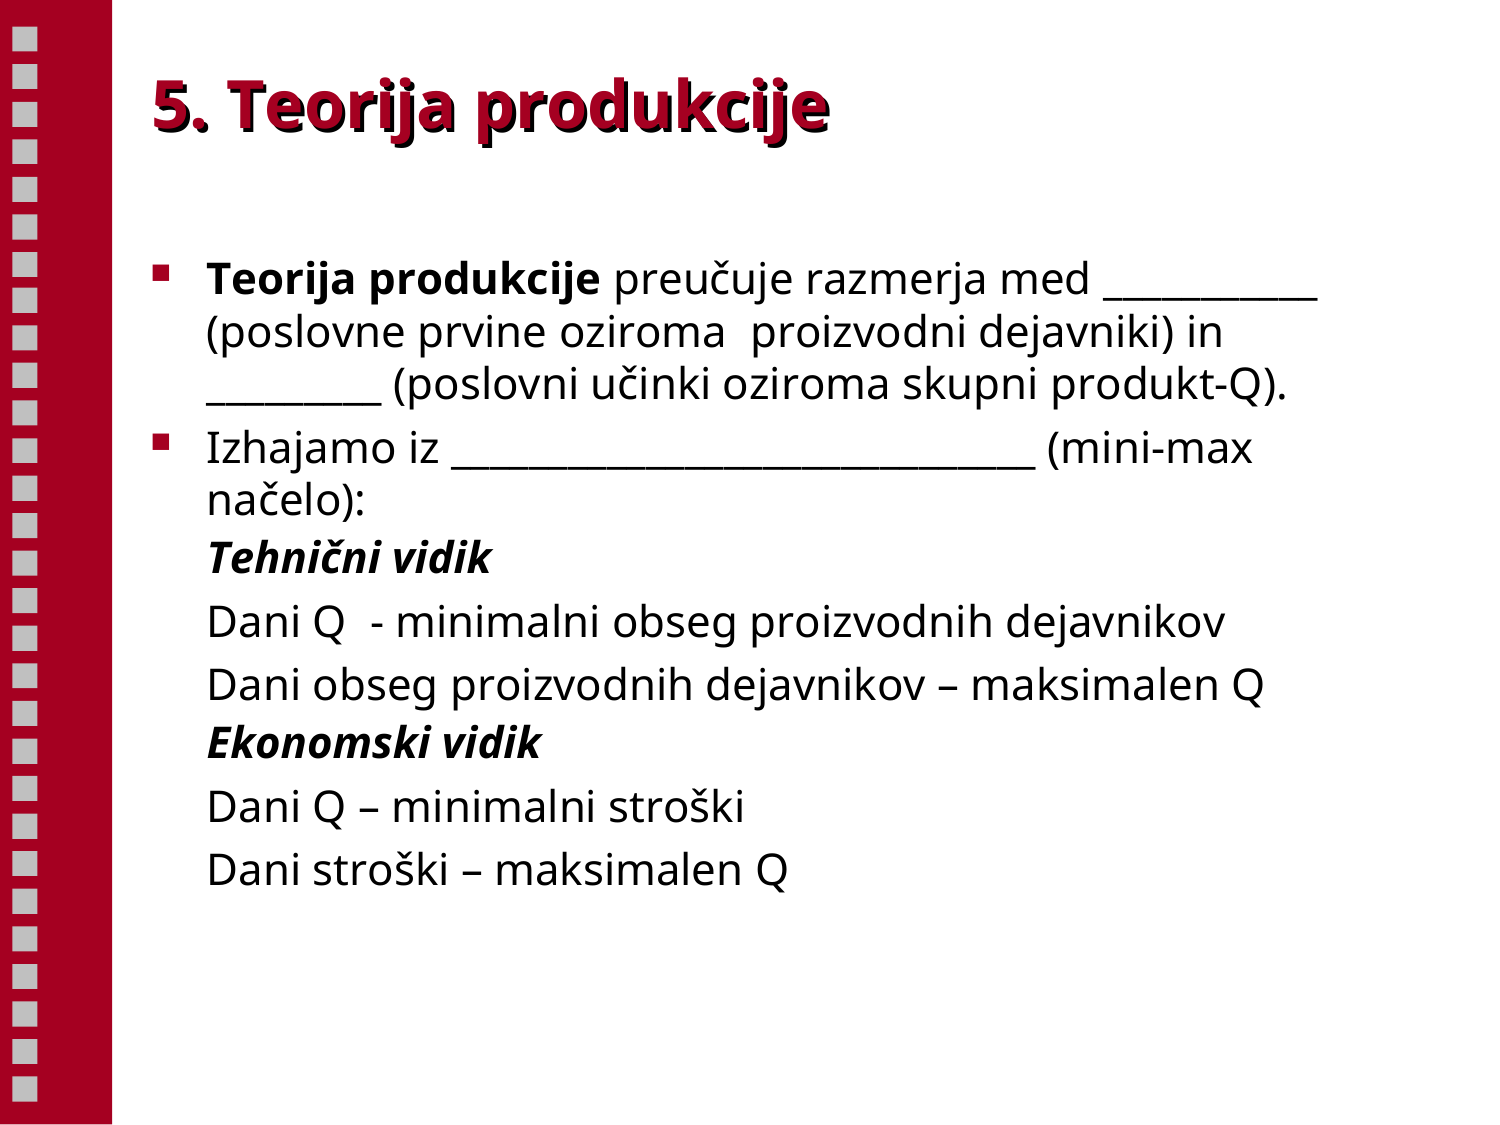

# 5. Teorija produkcije
Teorija produkcije preučuje razmerja med ___________ (poslovne prvine oziroma proizvodni dejavniki) in _________ (poslovni učinki oziroma skupni produkt-Q).
Izhajamo iz ______________________________ (mini-max načelo):
	Tehnični vidik
	Dani Q - minimalni obseg proizvodnih dejavnikov
	Dani obseg proizvodnih dejavnikov – maksimalen Q
	Ekonomski vidik
	Dani Q – minimalni stroški
	Dani stroški – maksimalen Q